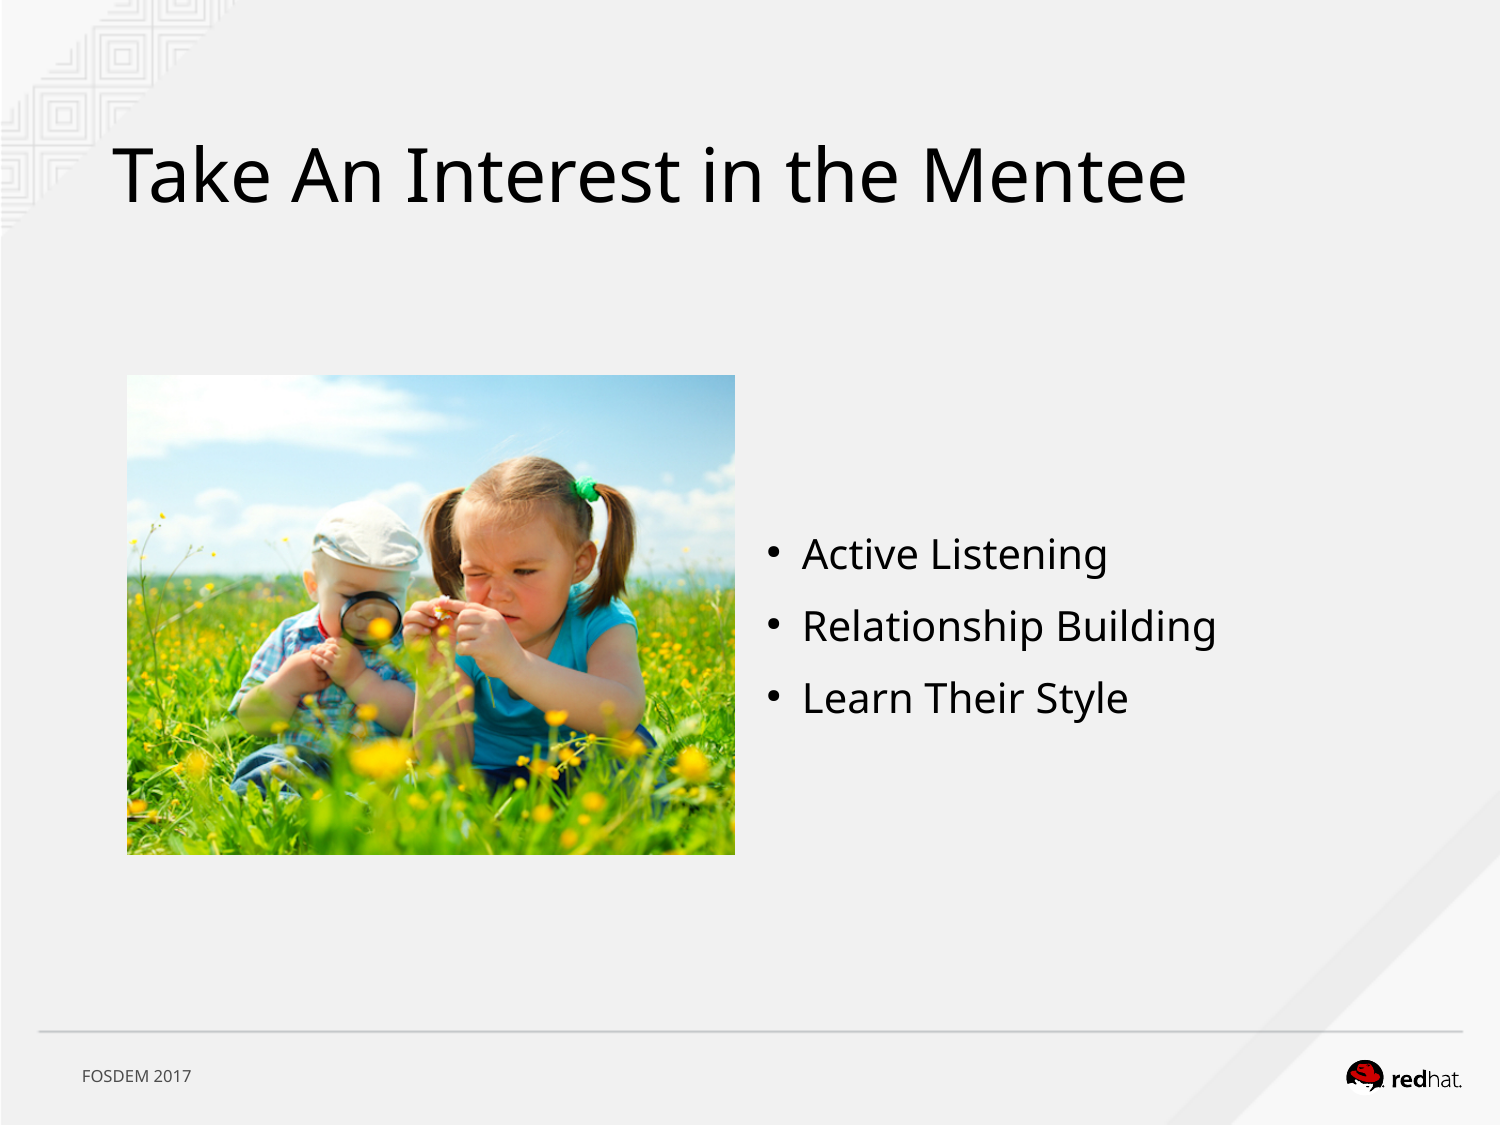

# Take An Interest in the Mentee
Active Listening
Relationship Building
Learn Their Style
FOSDEM 2017